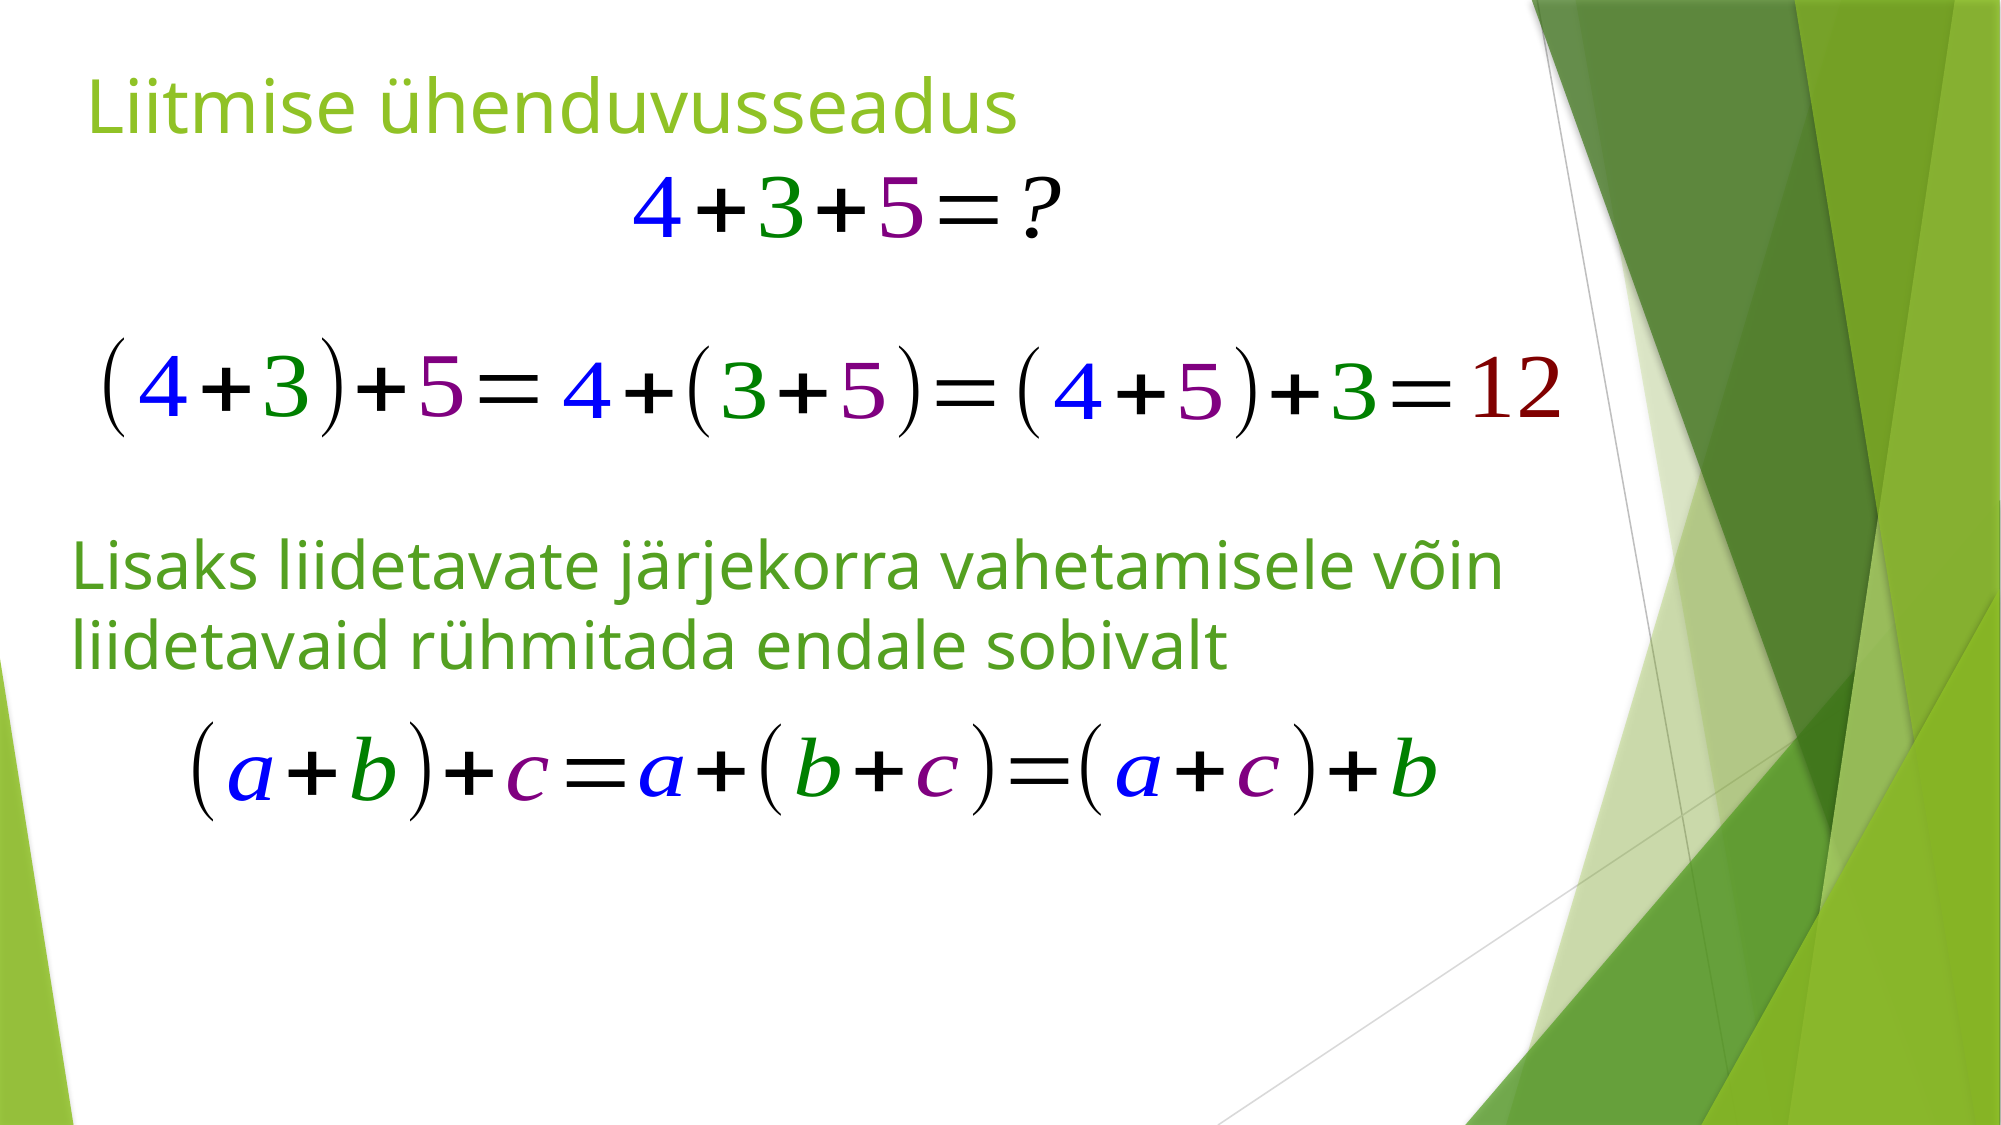

# Liitmise ühenduvusseadus
Lisaks liidetavate järjekorra vahetamisele võin
liidetavaid rühmitada endale sobivalt